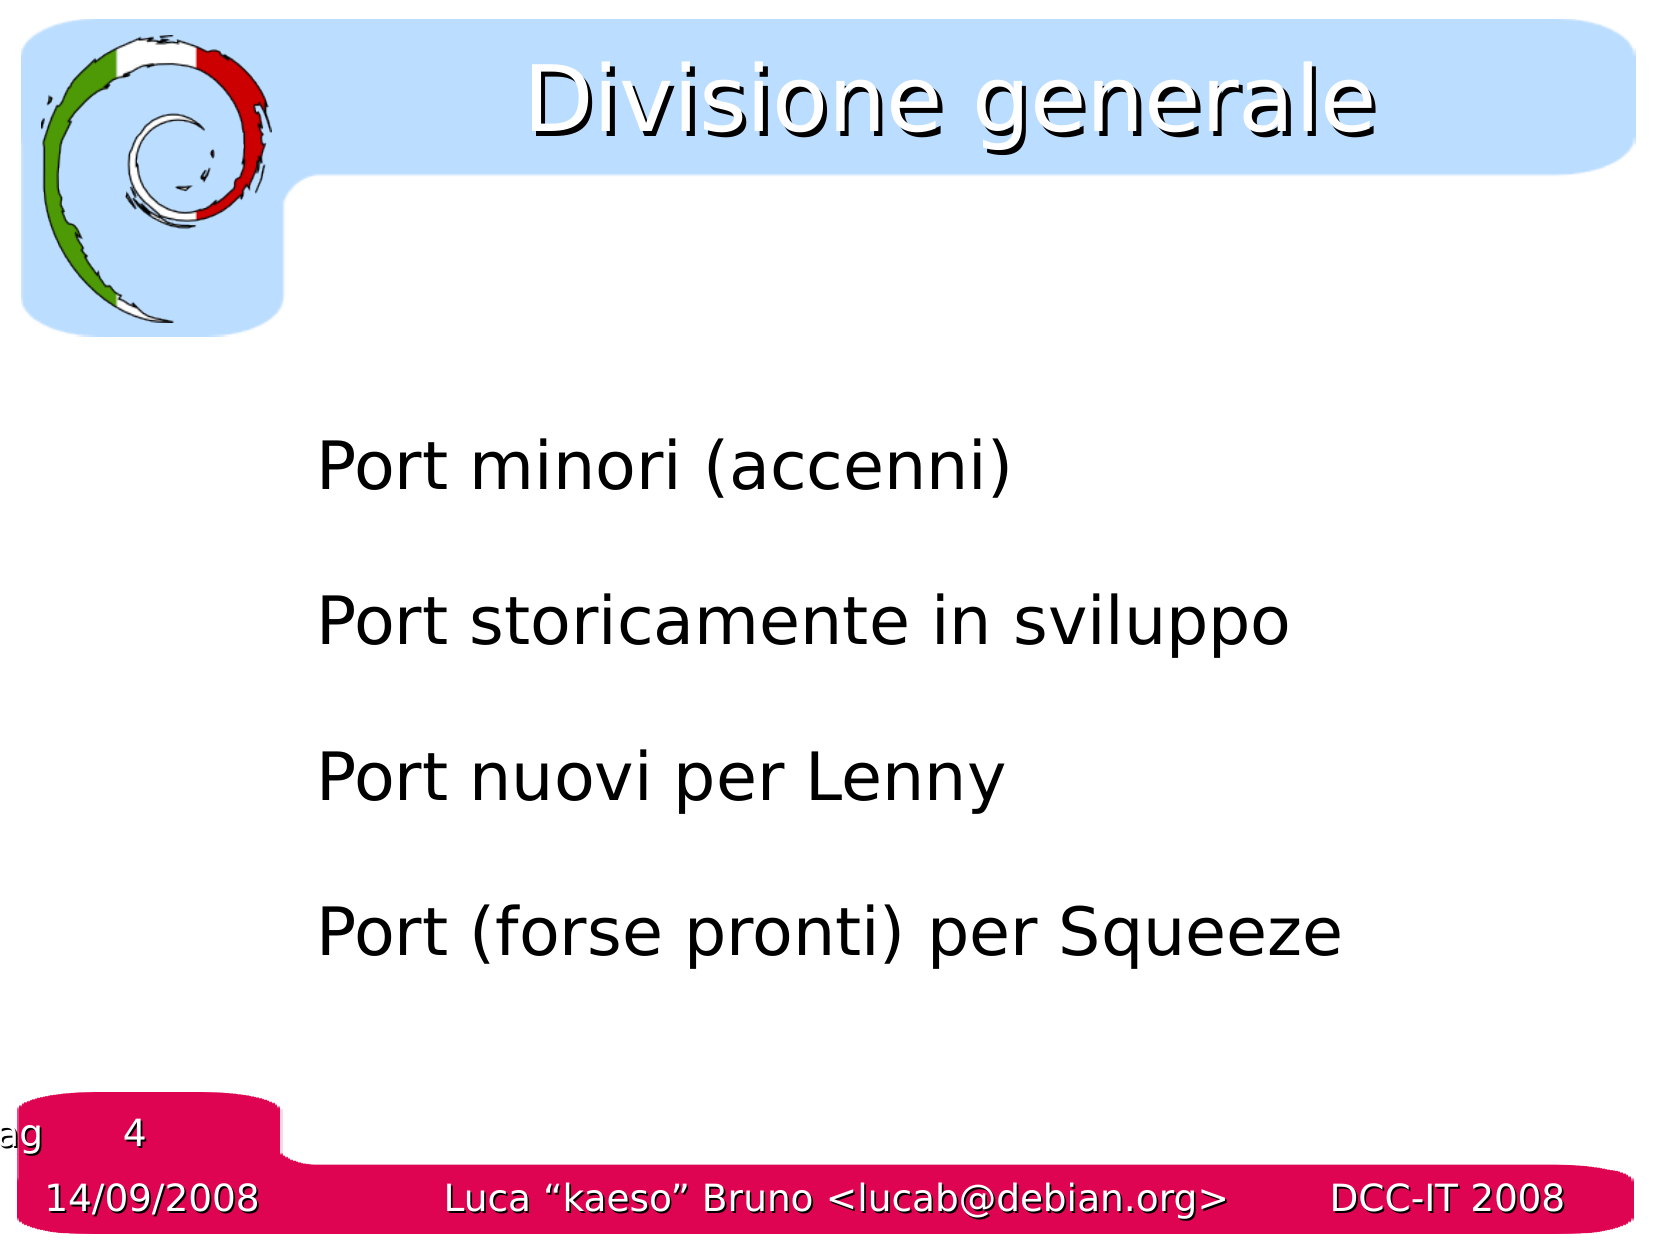

# Divisione generale
Pag
Luca “kaeso” Bruno <lucab@debian.org> 		DCC-IT 2008
14/09/2008
 Port minori (accenni)
 Port storicamente in sviluppo
 Port nuovi per Lenny
 Port (forse pronti) per Squeeze